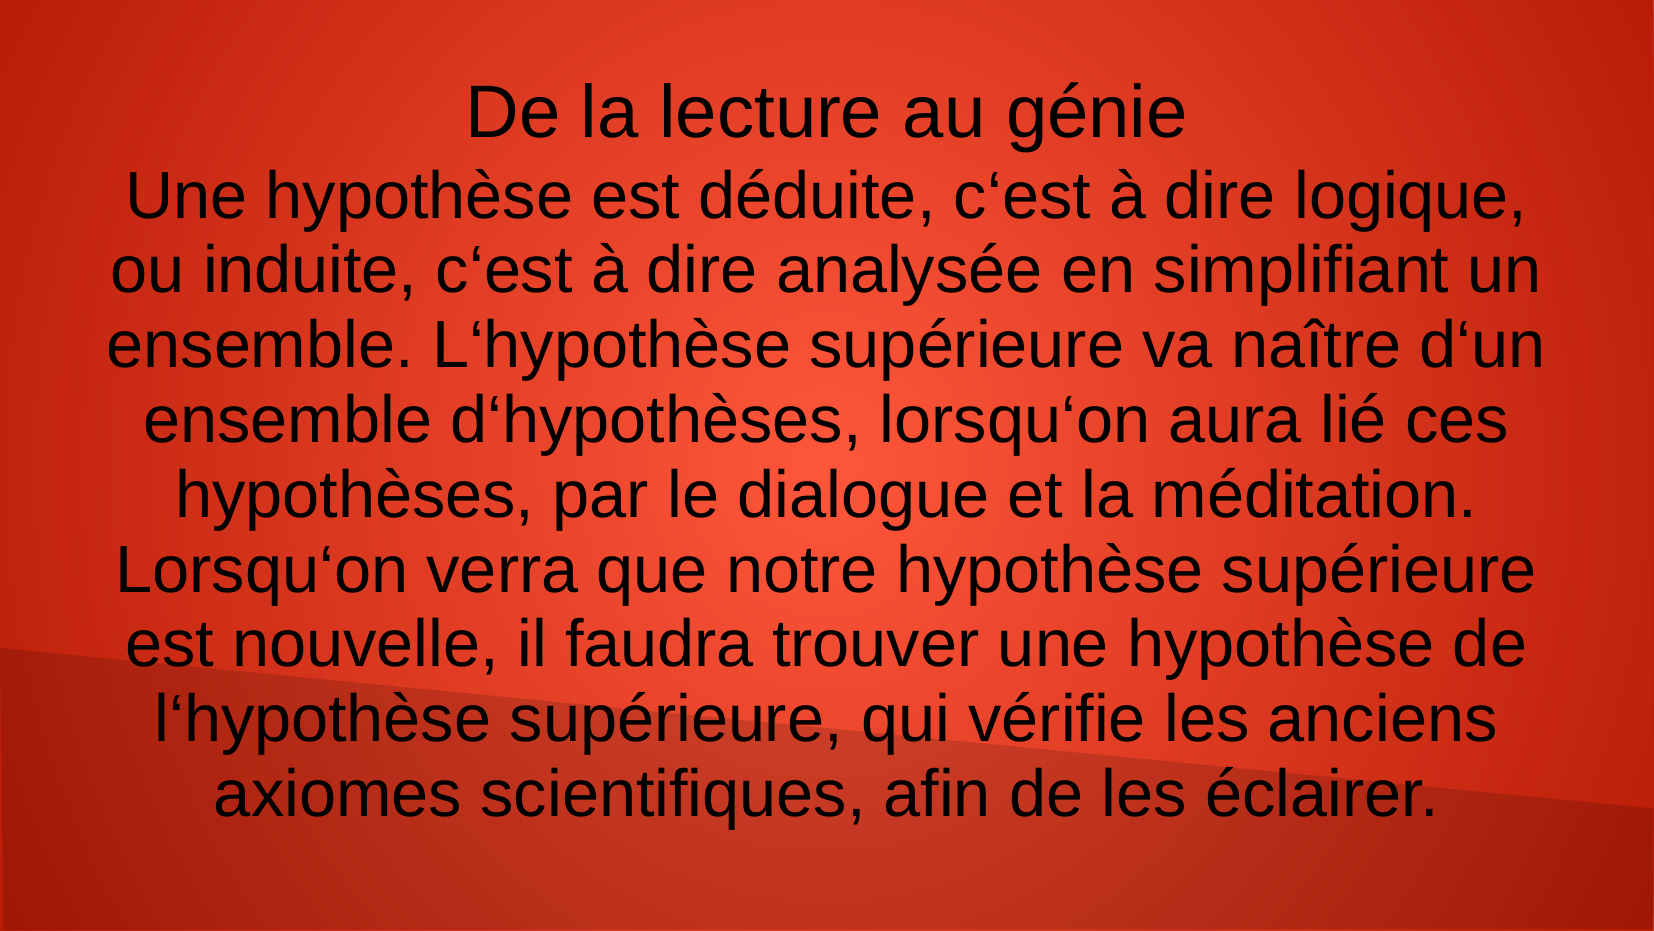

# De la lecture au génie
Une hypothèse est déduite, c‘est à dire logique, ou induite, c‘est à dire analysée en simplifiant un ensemble. L‘hypothèse supérieure va naître d‘un ensemble d‘hypothèses, lorsqu‘on aura lié ces hypothèses, par le dialogue et la méditation.
Lorsqu‘on verra que notre hypothèse supérieure est nouvelle, il faudra trouver une hypothèse de l‘hypothèse supérieure, qui vérifie les anciens axiomes scientifiques, afin de les éclairer.